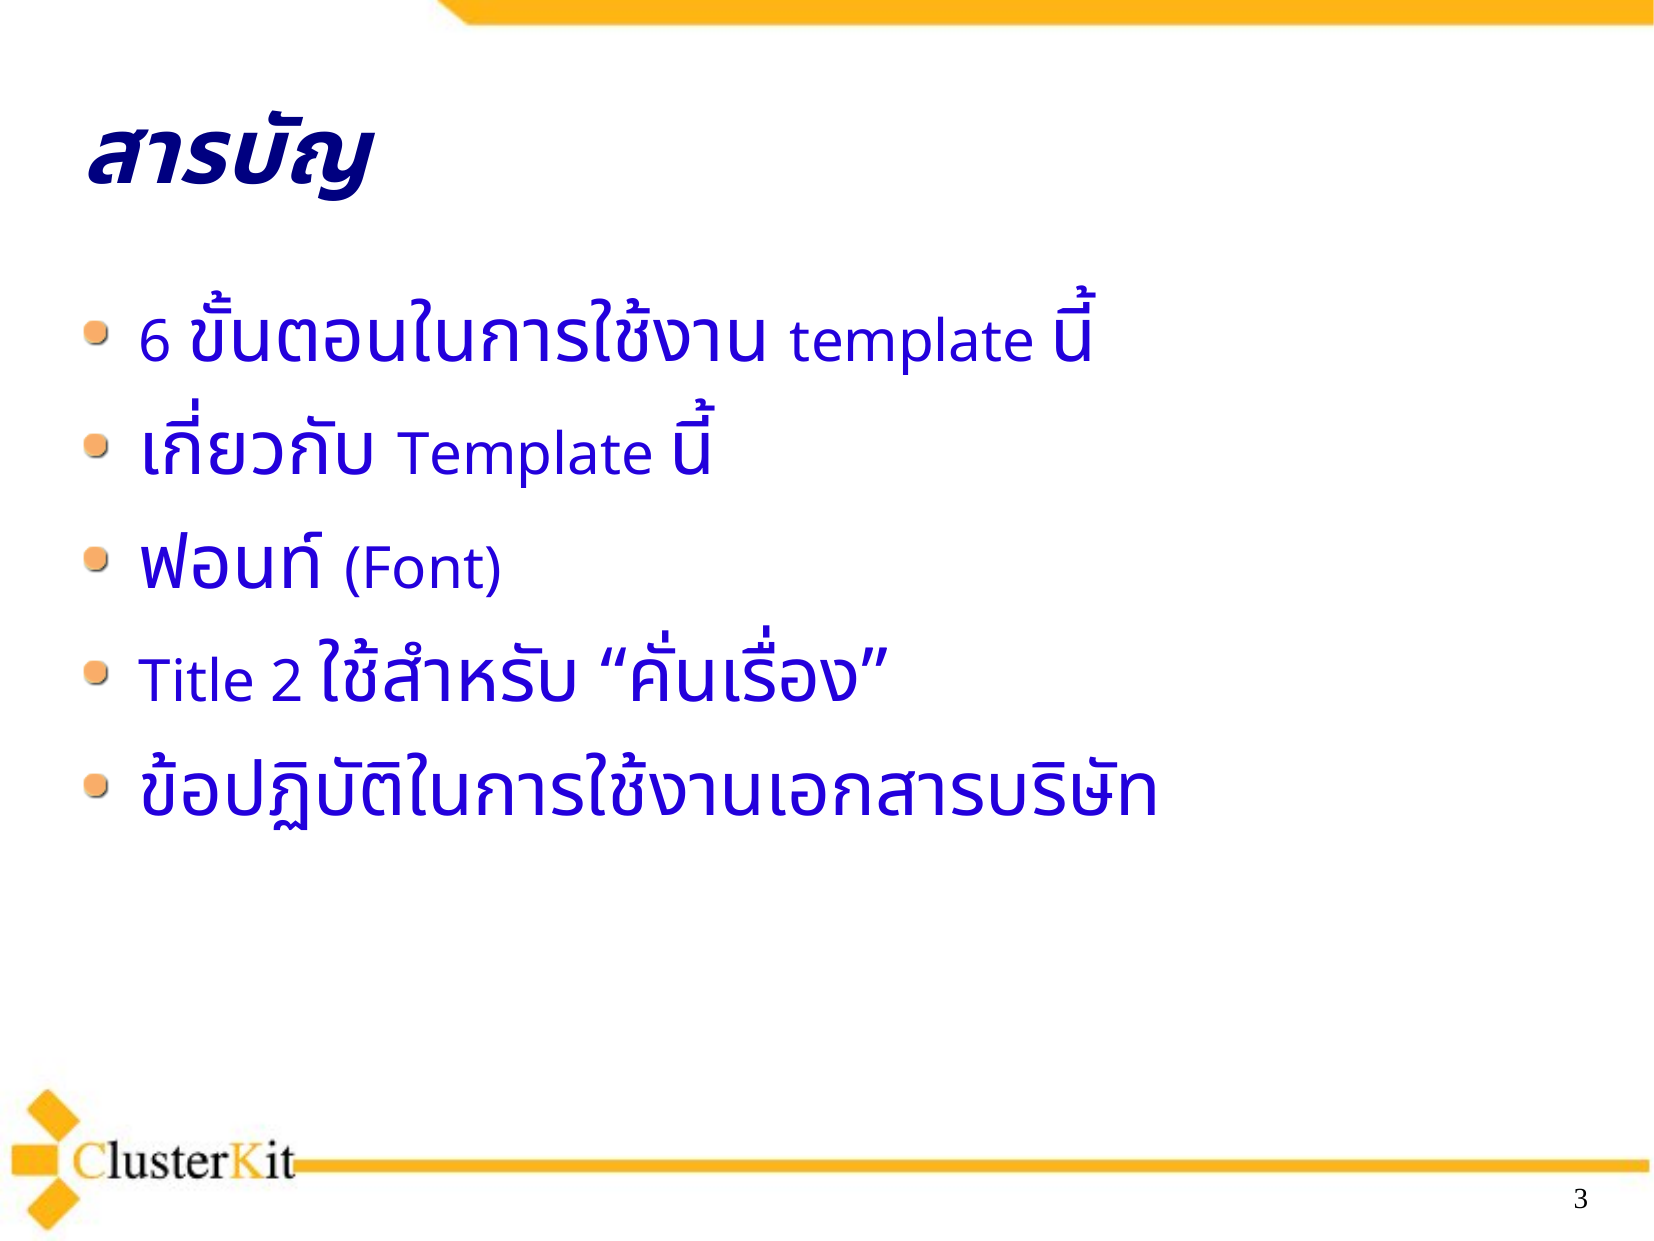

# สารบัญ
6 ขั้นตอนในการใช้งาน template นี้
เกี่ยวกับ Template นี้
ฟอนท์ (Font)
Title 2 ใช้สำหรับ “คั่นเรื่อง”
ข้อปฏิบัติในการใช้งานเอกสารบริษัท
3